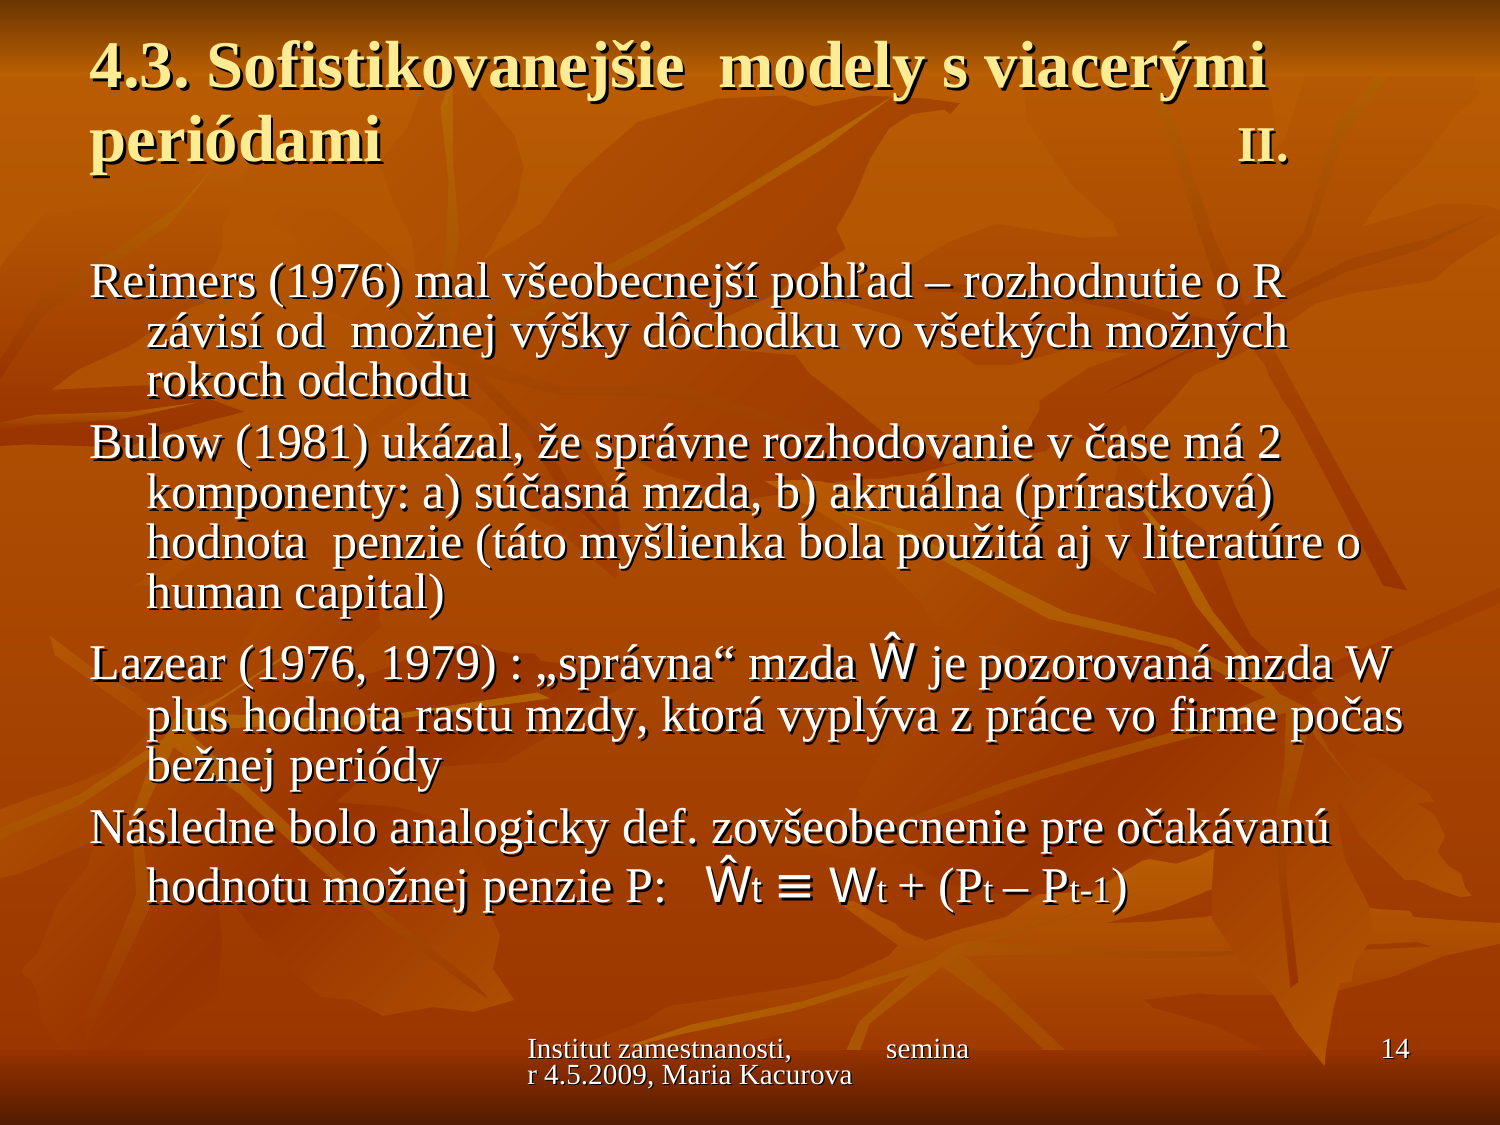

# 4.3. Sofistikovanejšie modely s viacerými periódami II.
Reimers (1976) mal všeobecnejší pohľad – rozhodnutie o R závisí od možnej výšky dôchodku vo všetkých možných rokoch odchodu
Bulow (1981) ukázal, že správne rozhodovanie v čase má 2 komponenty: a) súčasná mzda, b) akruálna (prírastková) hodnota penzie (táto myšlienka bola použitá aj v literatúre o human capital)
Lazear (1976, 1979) : „správna“ mzda Ŵ je pozorovaná mzda W plus hodnota rastu mzdy, ktorá vyplýva z práce vo firme počas bežnej periódy
Následne bolo analogicky def. zovšeobecnenie pre očakávanú hodnotu možnej penzie P: Ŵt ≡ Wt + (Pt – Pt-1)
Institut zamestnanosti, seminar 4.5.2009, Maria Kacurova
14